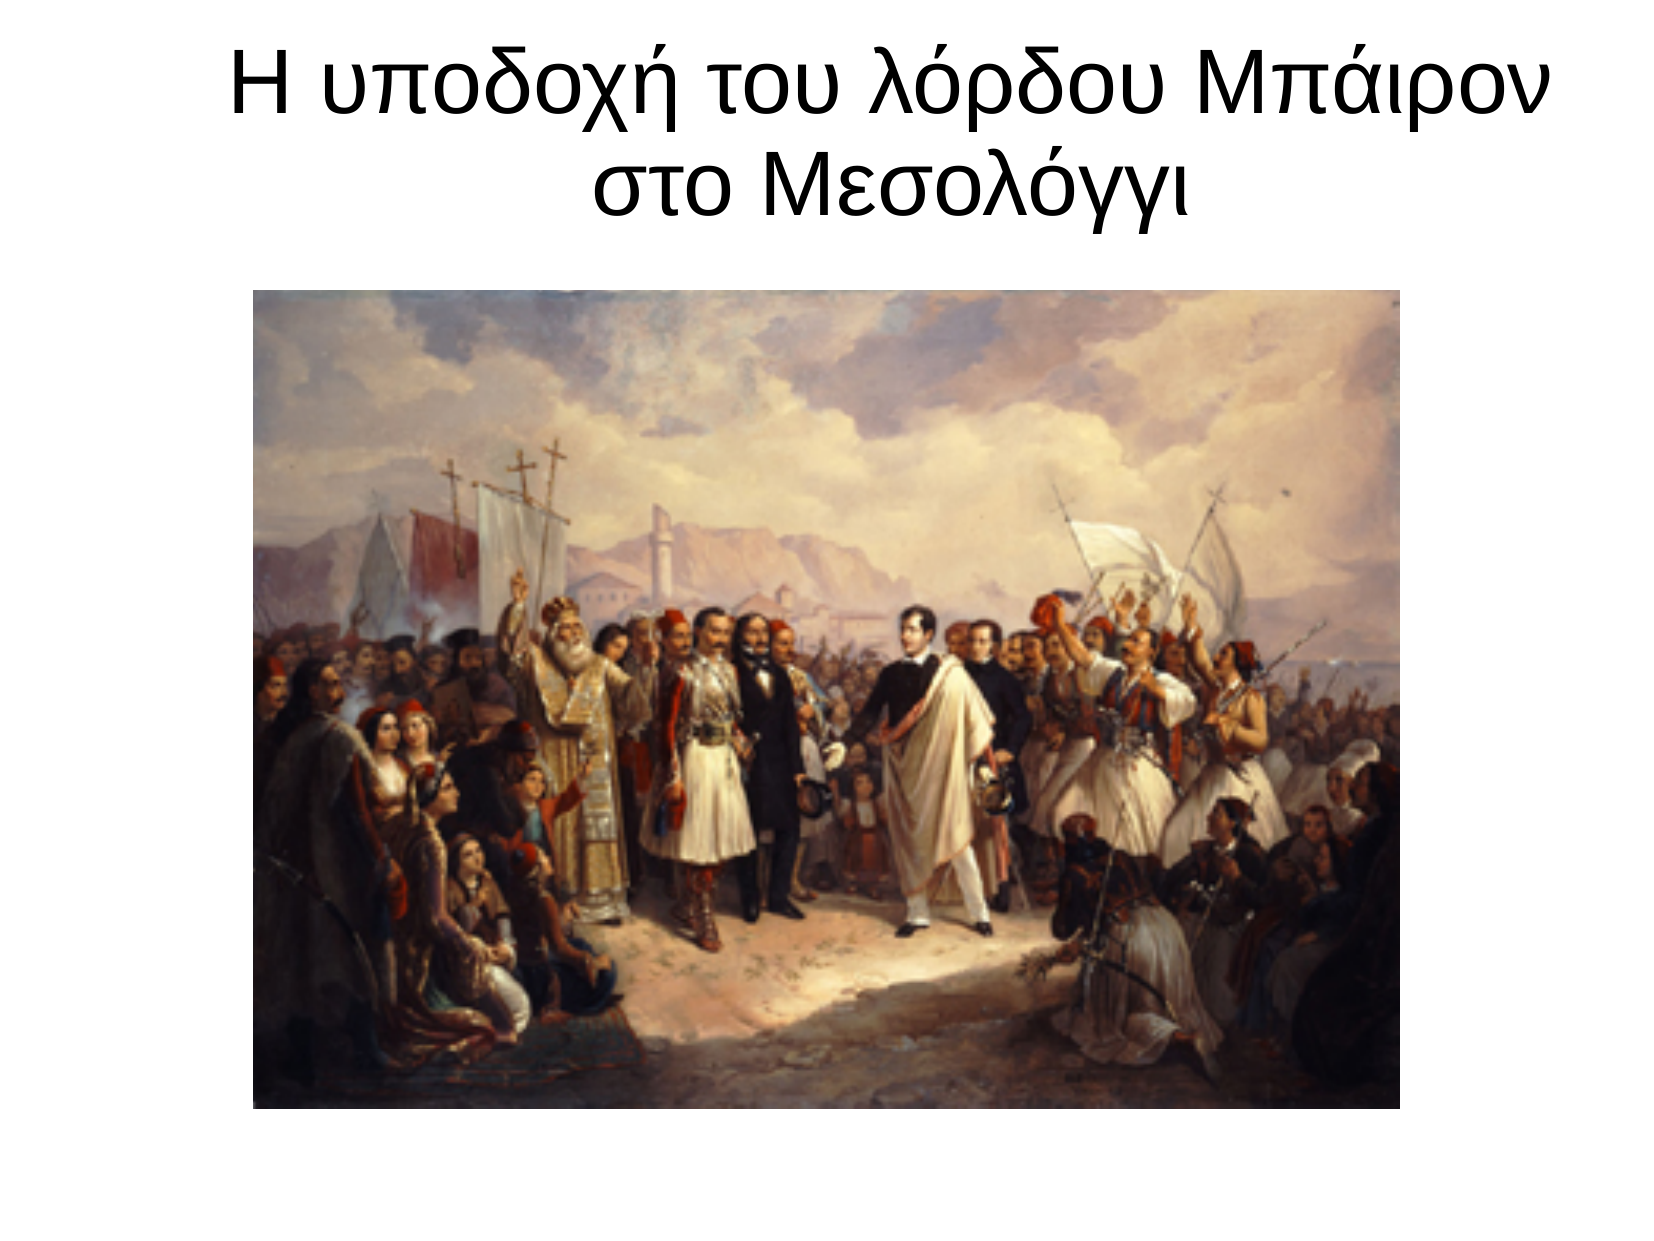

# Η υποδοχή του λόρδου Μπάιρον στο Μεσολόγγι